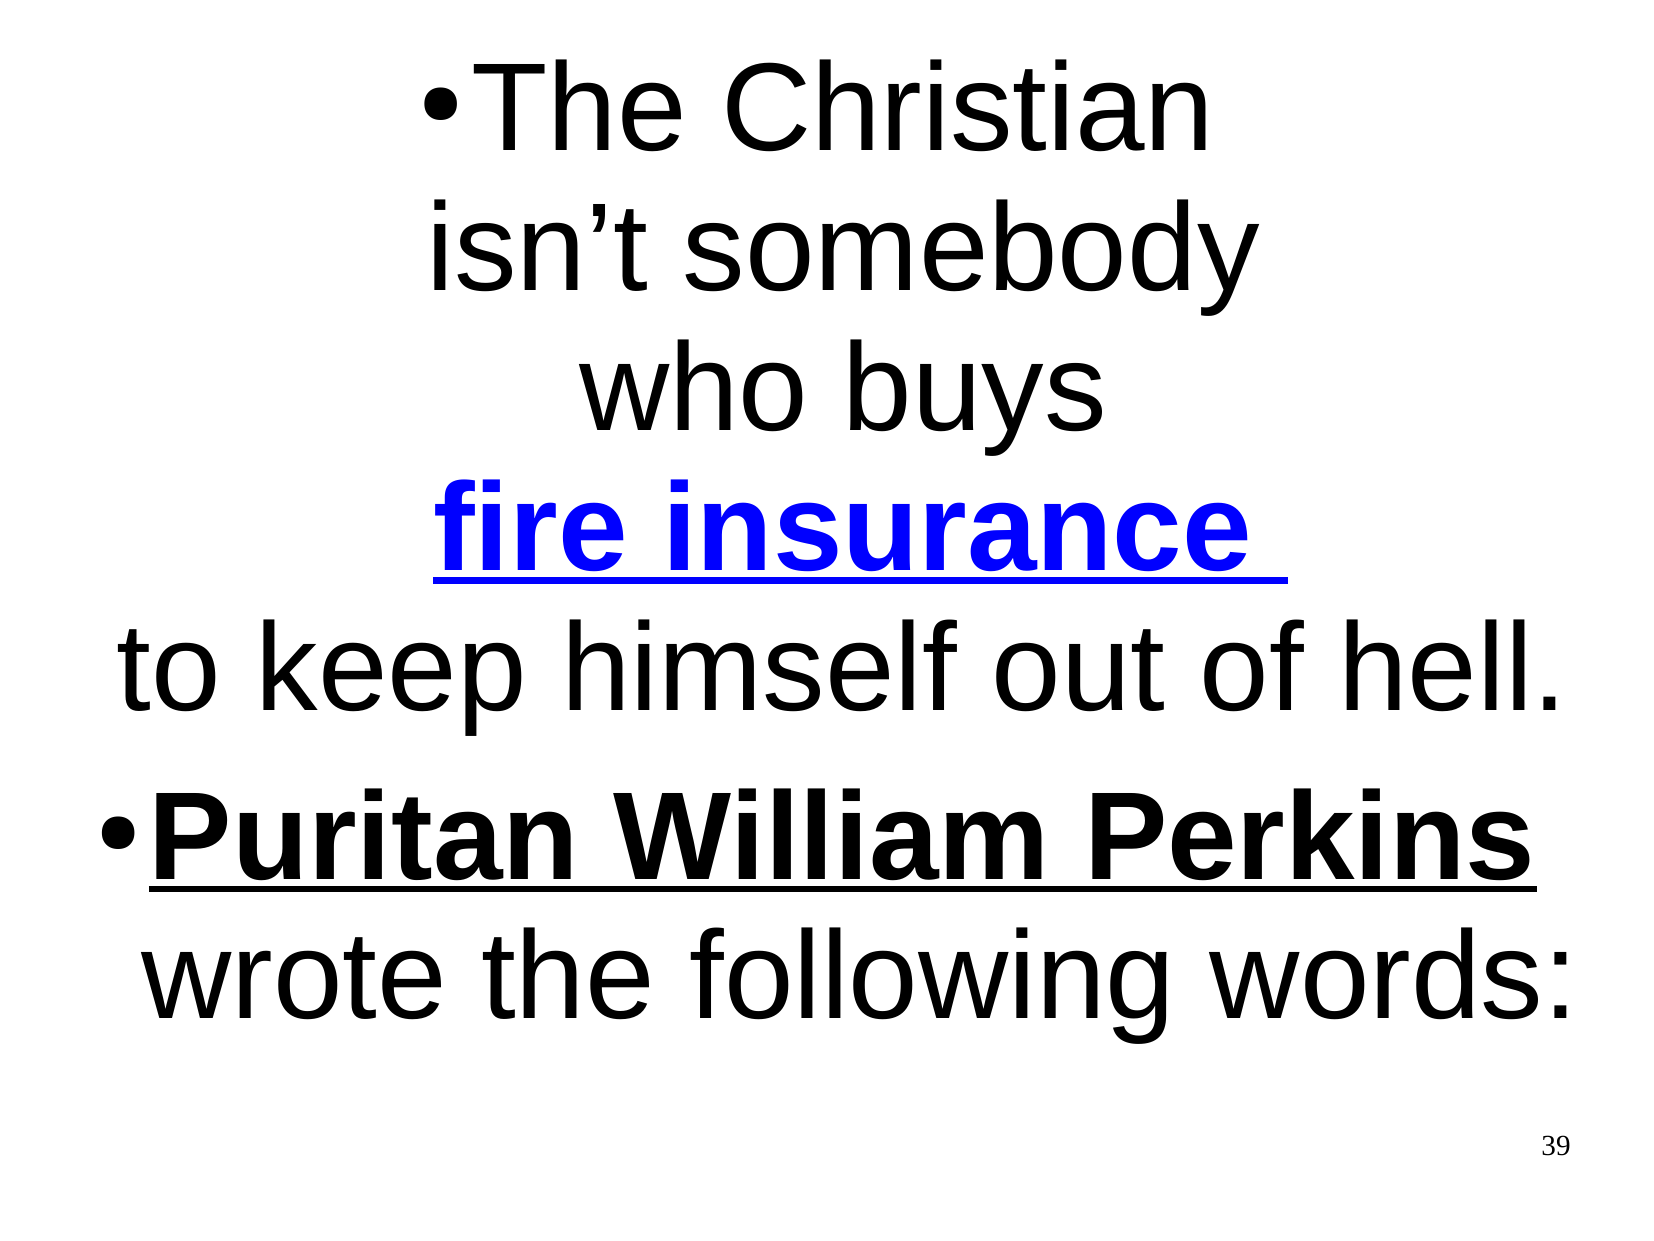

# The Christian isn’t somebody who buys fire insurance to keep himself out of hell.
Puritan William Perkins
wrote the following words:
39